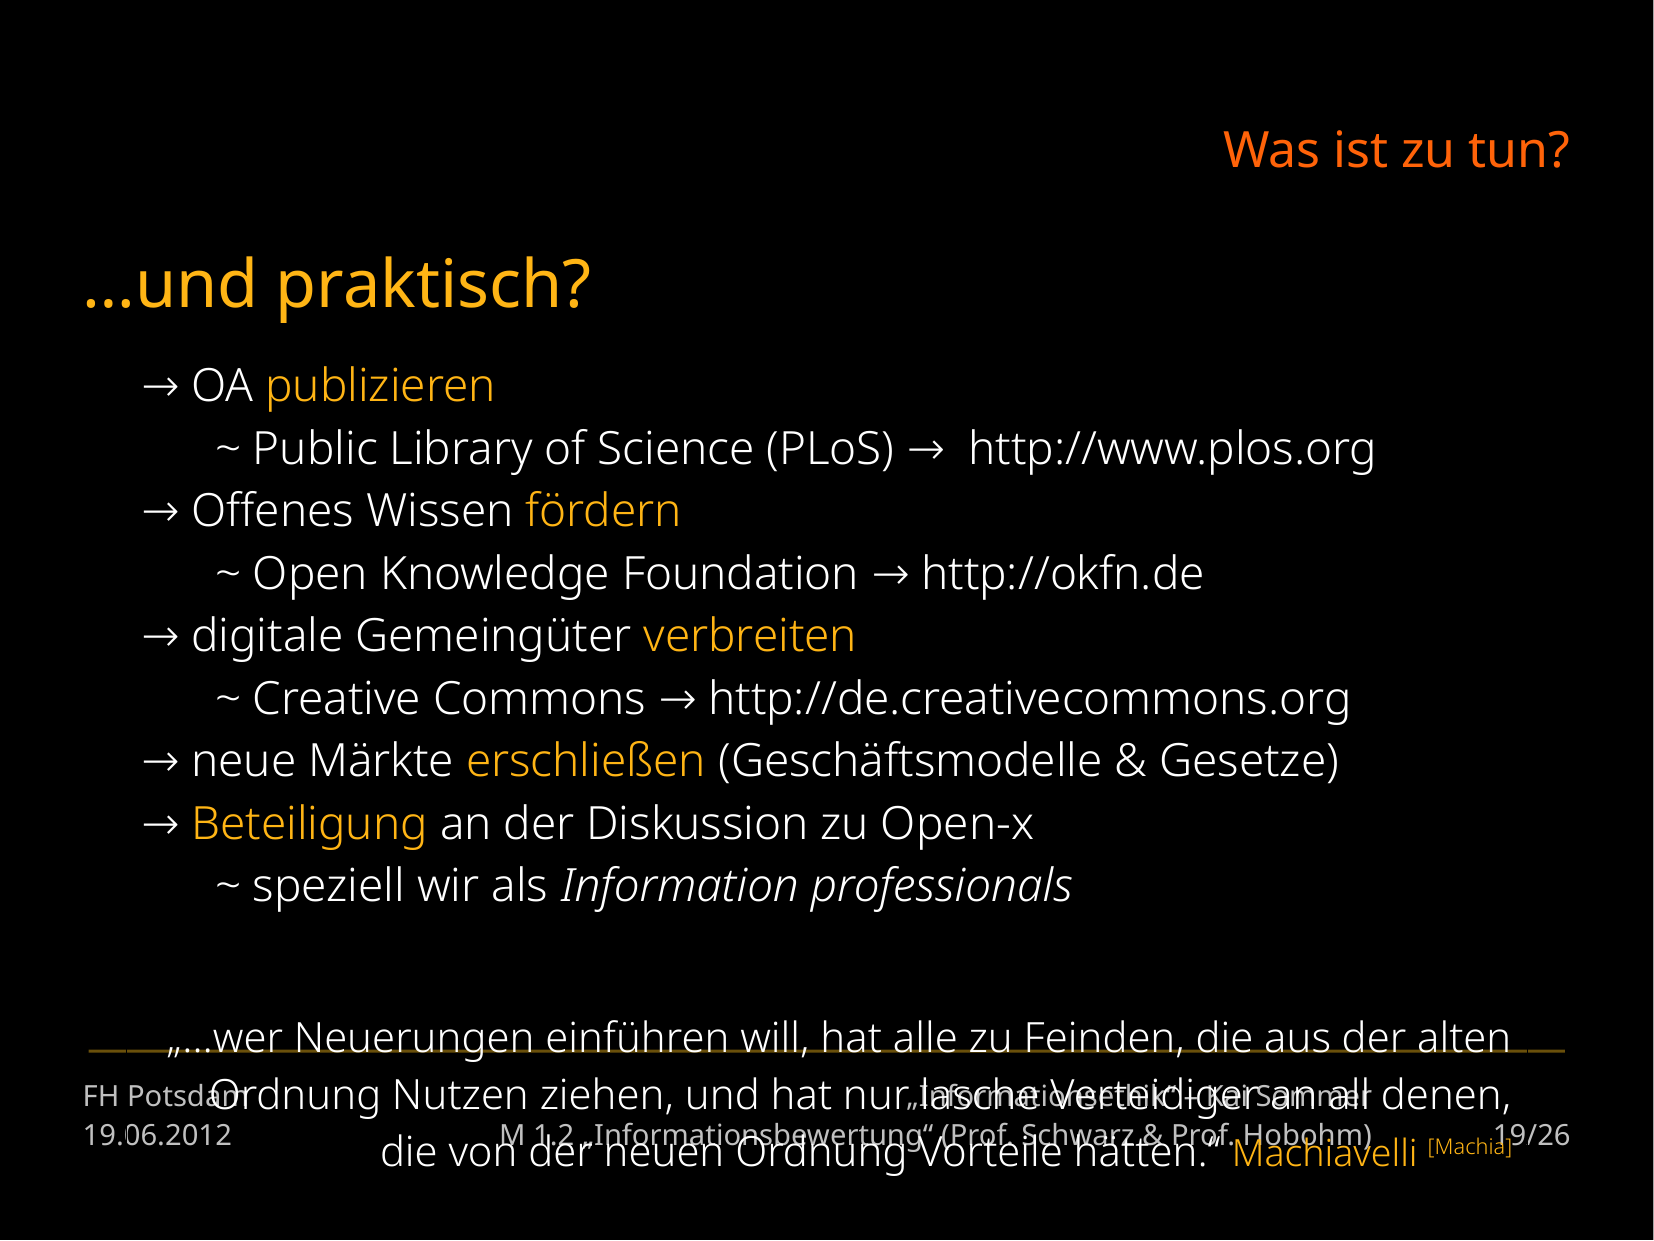

# Was ist zu tun?
…und praktisch?
→ OA publizieren
	~ Public Library of Science (PLoS) → http://www.plos.org
→ Offenes Wissen fördern
	~ Open Knowledge Foundation → http://okfn.de
→ digitale Gemeingüter verbreiten
	~ Creative Commons → http://de.creativecommons.org
→ neue Märkte erschließen (Geschäftsmodelle & Gesetze)
→ Beteiligung an der Diskussion zu Open-x
	~ speziell wir als Information professionals
„…wer Neuerungen einführen will, hat alle zu Feinden, die aus der alten Ordnung Nutzen ziehen, und hat nur lasche Verteidiger an all denen, die von der neuen Ordnung Vorteile hätten.“ Machiavelli [Machia]
19